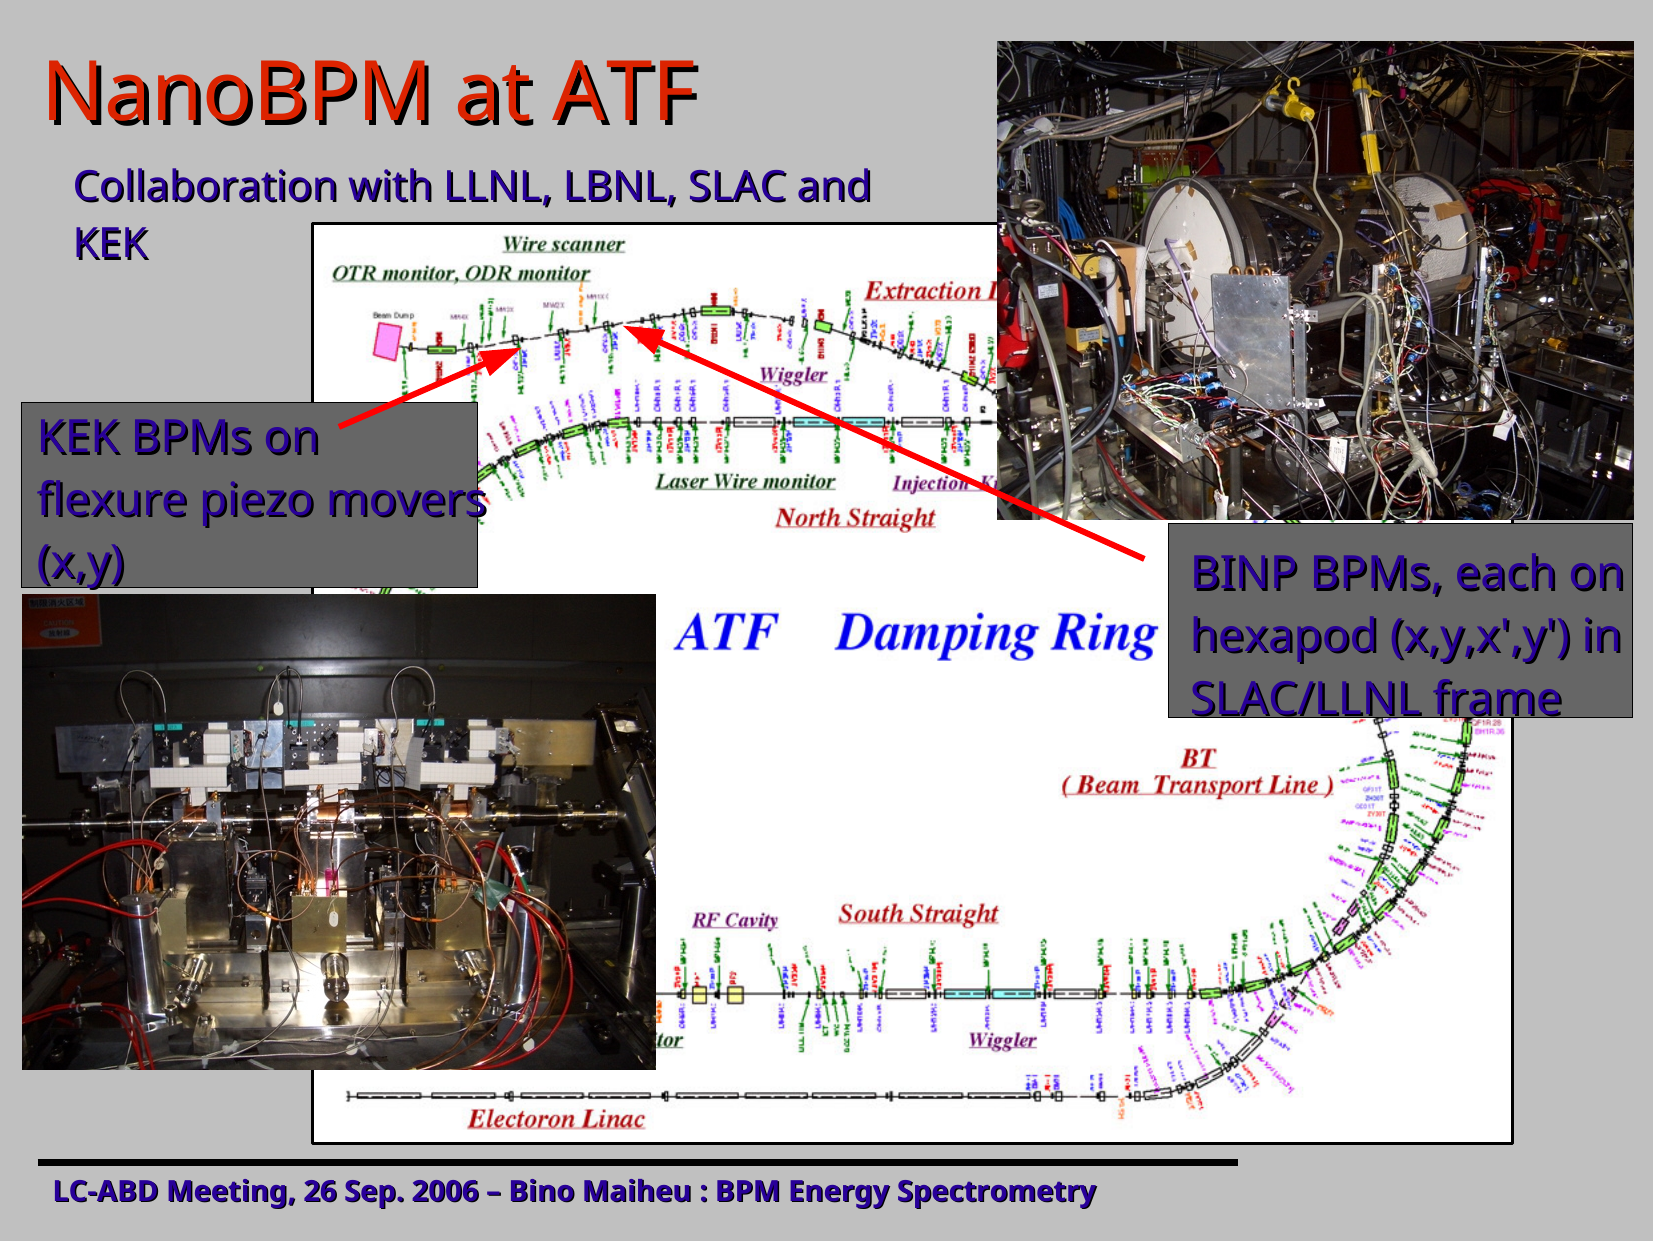

# NanoBPM at ATF
Collaboration with LLNL, LBNL, SLAC and KEK
KEK BPMs on
flexure piezo movers
(x,y)
BINP BPMs, each on
hexapod (x,y,x',y') in
SLAC/LLNL frame
LC-ABD Meeting, 26 Sep. 2006 – Bino Maiheu : BPM Energy Spectrometry